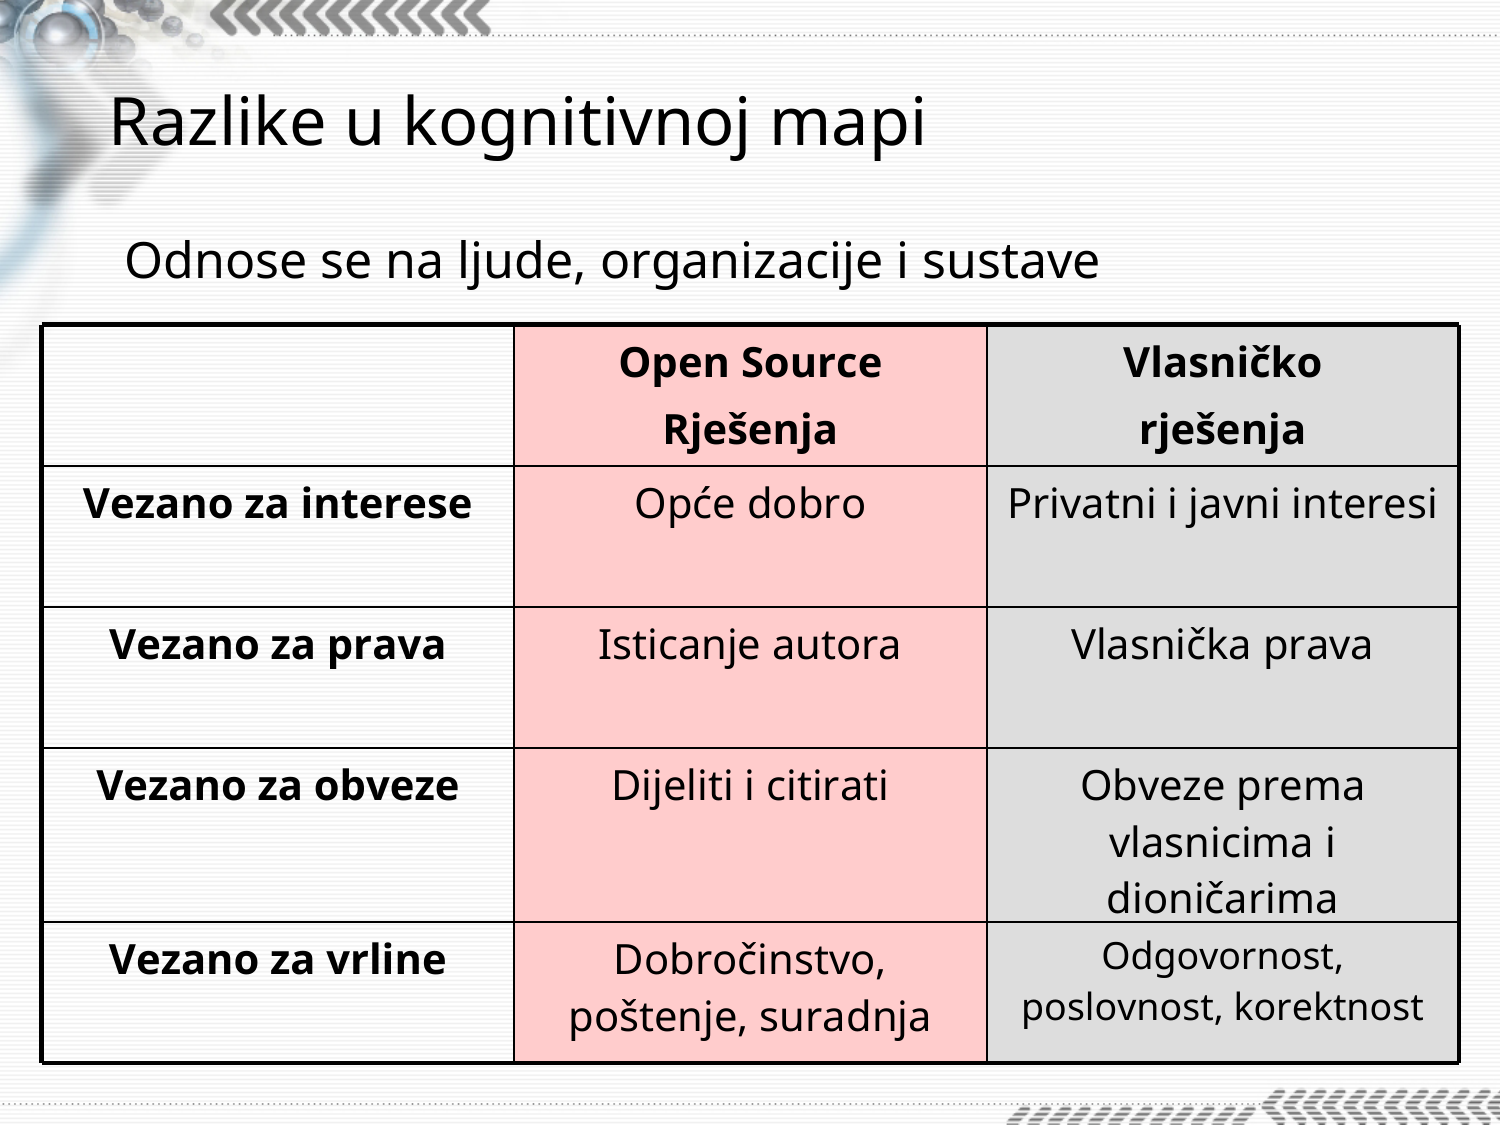

# Razlike u kognitivnoj mapi
Odnose se na ljude, organizacije i sustave
Open Source
Rješenja
Vlasničko
rješenja
Vezano za interese
Opće dobro
Privatni i javni interesi
Vezano za prava
Isticanje autora
Vlasnička prava
Vezano za obveze
Dijeliti i citirati
Obveze prema vlasnicima i dioničarima
Vezano za vrline
Dobročinstvo, poštenje, suradnja
Odgovornost, poslovnost, korektnost